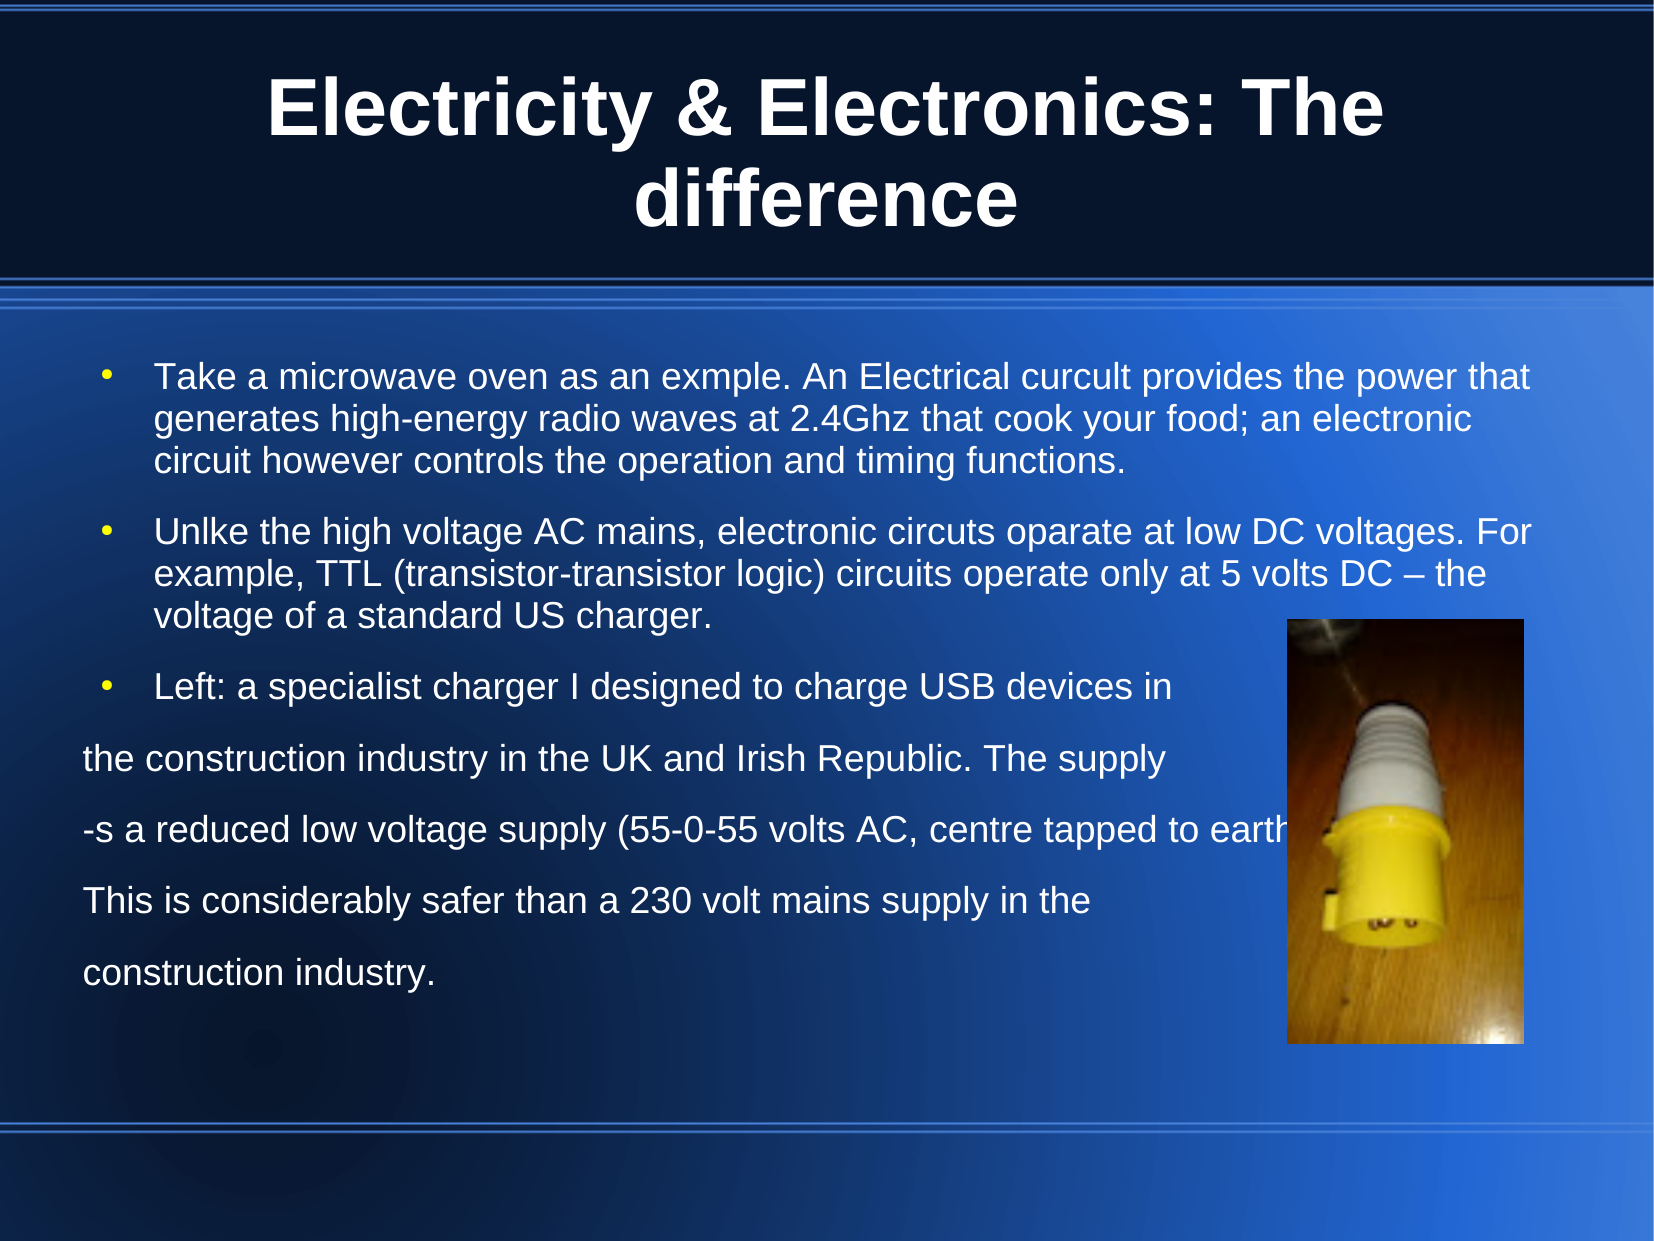

# Electricity & Electronics: The difference
Take a microwave oven as an exmple. An Electrical curcult provides the power that generates high-energy radio waves at 2.4Ghz that cook your food; an electronic circuit however controls the operation and timing functions.
Unlke the high voltage AC mains, electronic circuts oparate at low DC voltages. For example, TTL (transistor-transistor logic) circuits operate only at 5 volts DC – the voltage of a standard US charger.
Left: a specialist charger I designed to charge USB devices in
the construction industry in the UK and Irish Republic. The supply
-s a reduced low voltage supply (55-0-55 volts AC, centre tapped to earth).
This is considerably safer than a 230 volt mains supply in the
construction industry.